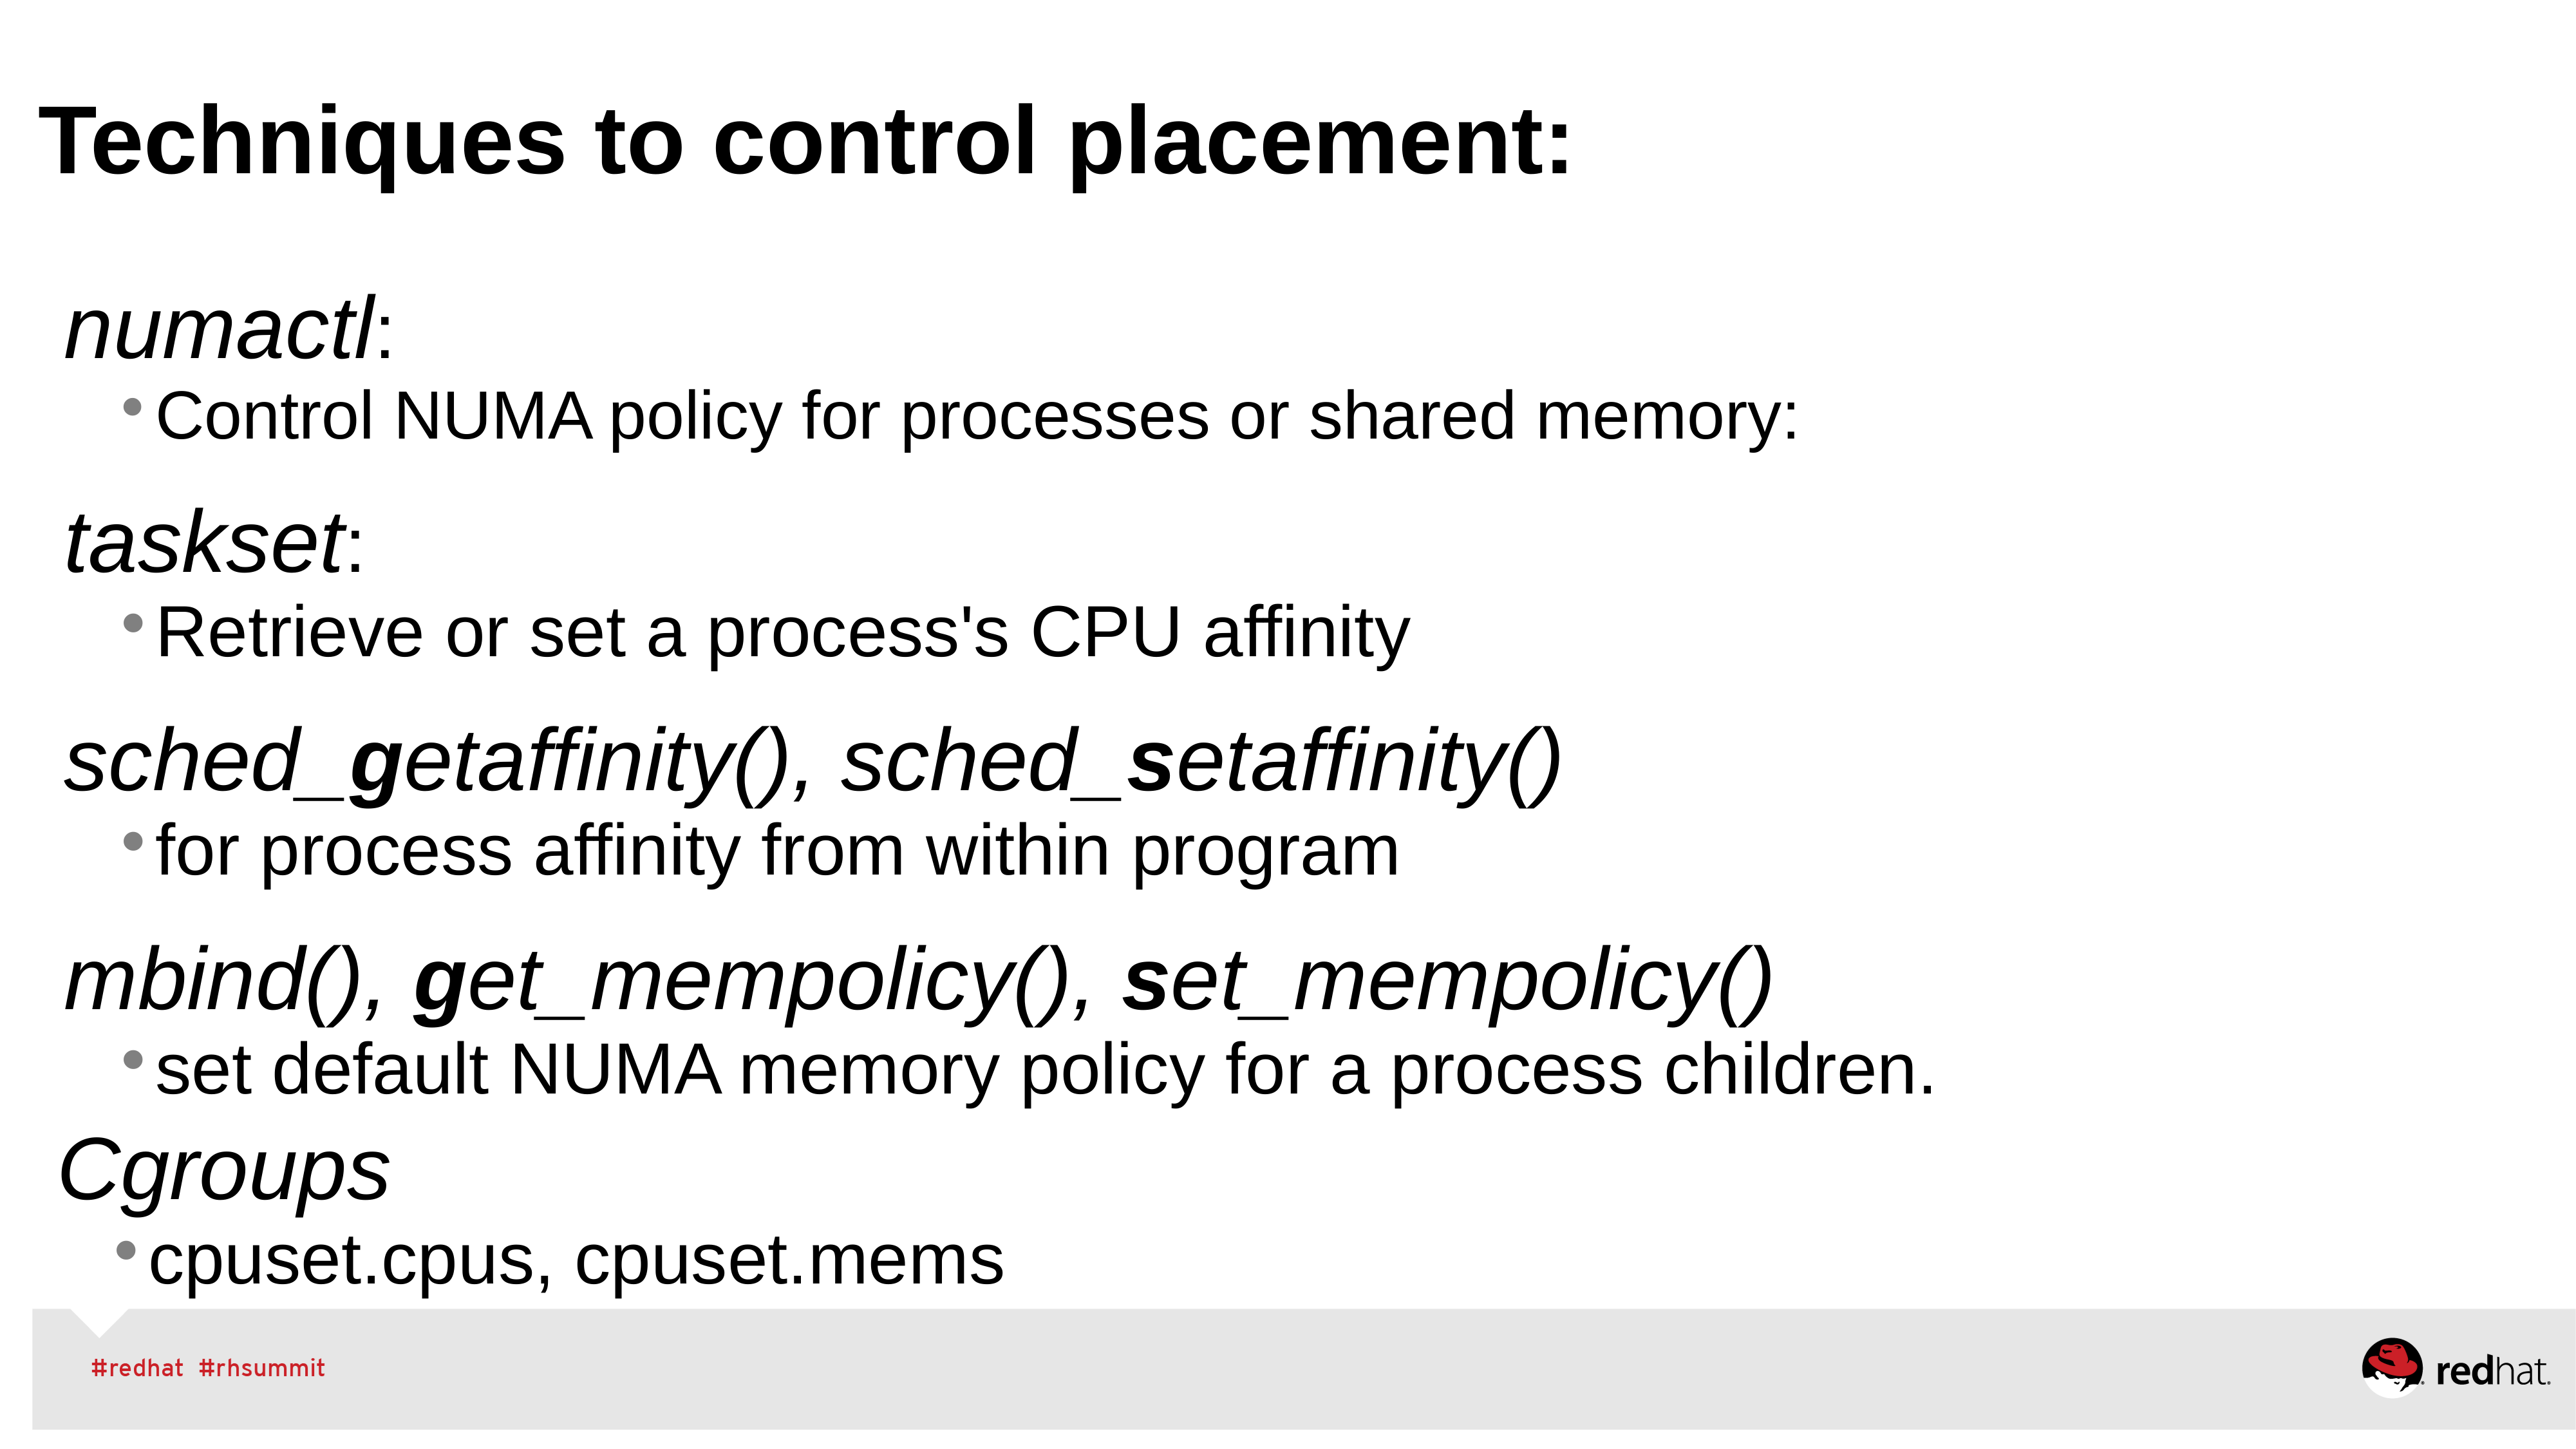

# Techniques to control placement:
numactl:
Control NUMA policy for processes or shared memory:
taskset:
Retrieve or set a process's CPU affinity
sched_getaffinity(), sched_setaffinity()
for process affinity from within program
mbind(), get_mempolicy(), set_mempolicy()
set default NUMA memory policy for a process children.
Cgroups
cpuset.cpus, cpuset.mems